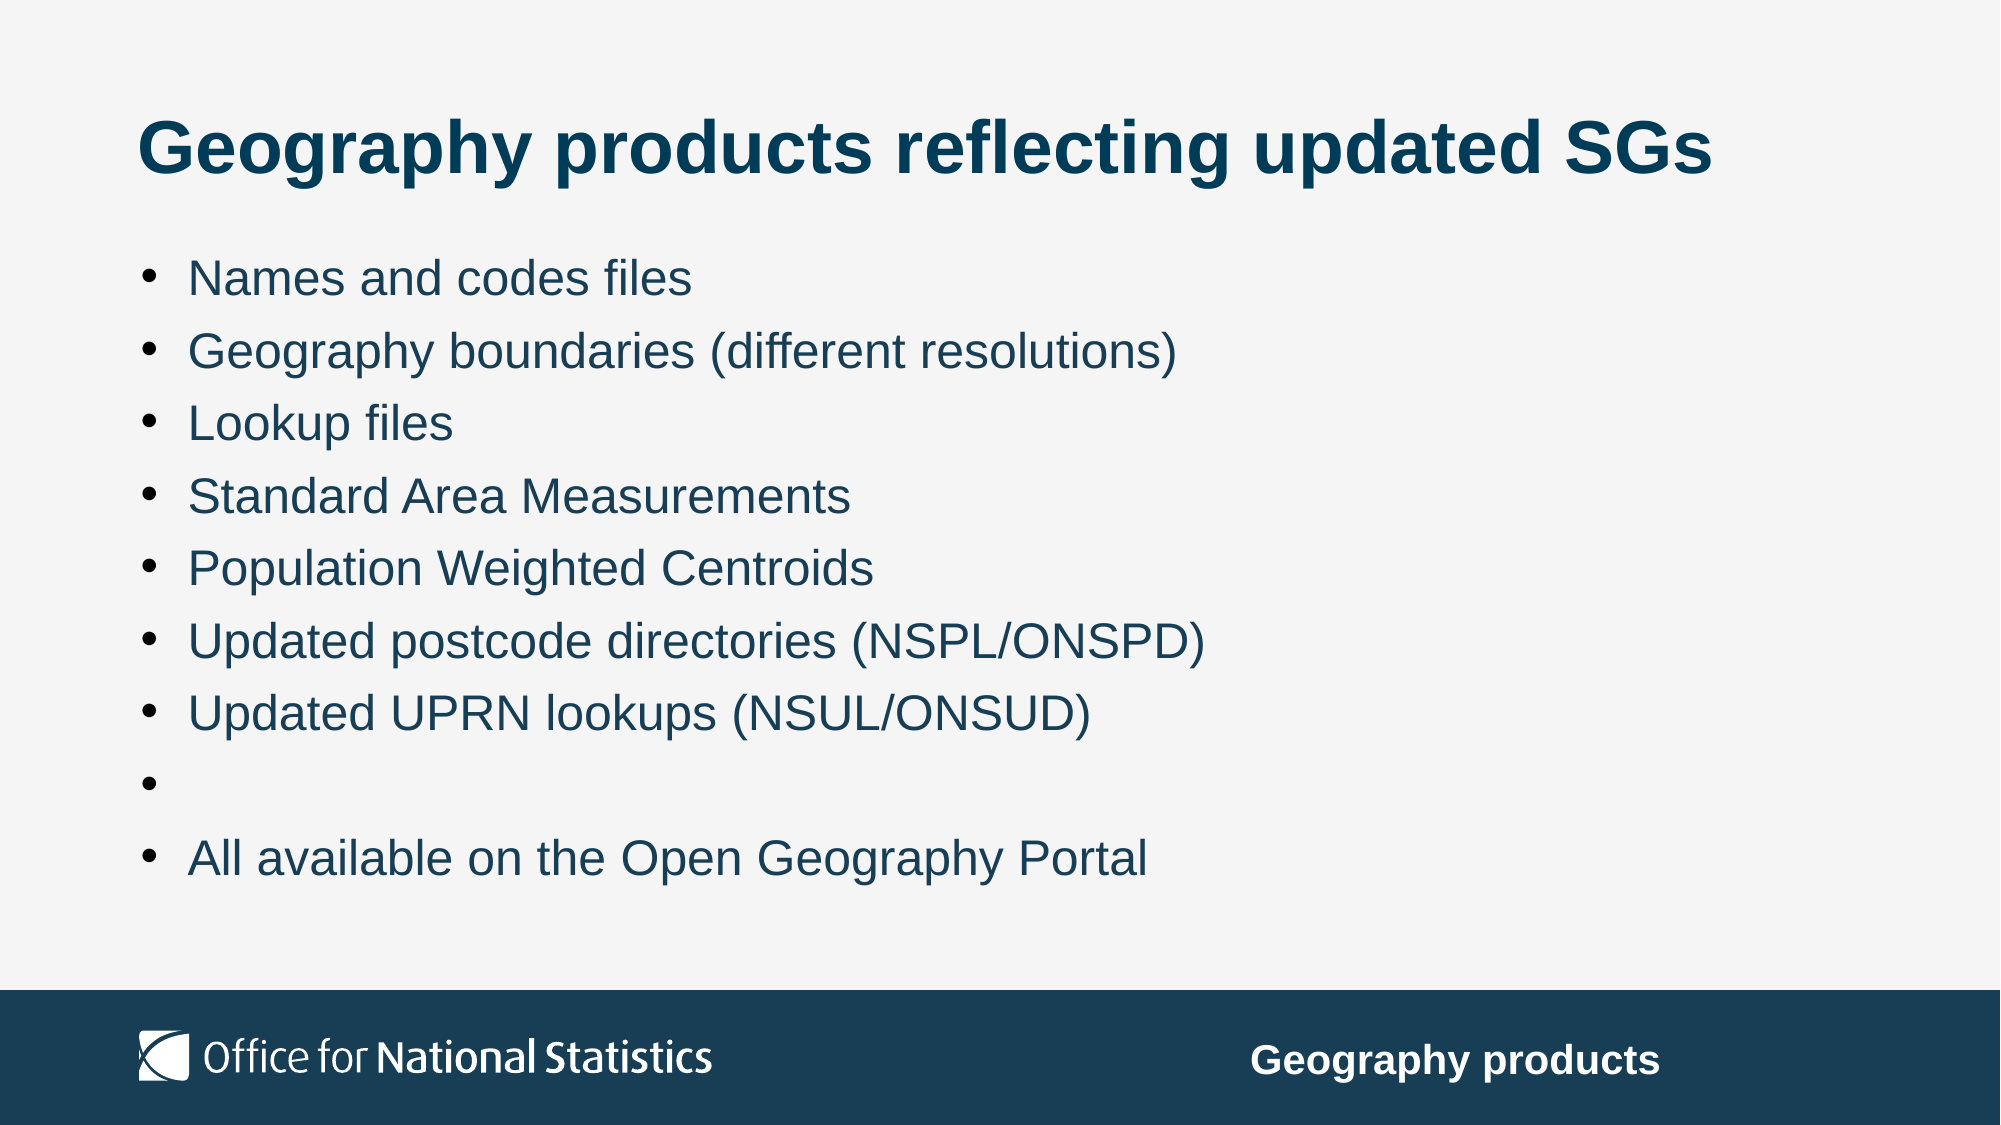

# Geography products reflecting updated SGs
Names and codes files
Geography boundaries (different resolutions)
Lookup files
Standard Area Measurements
Population Weighted Centroids
Updated postcode directories (NSPL/ONSPD)
Updated UPRN lookups (NSUL/ONSUD)
All available on the Open Geography Portal
Geography products